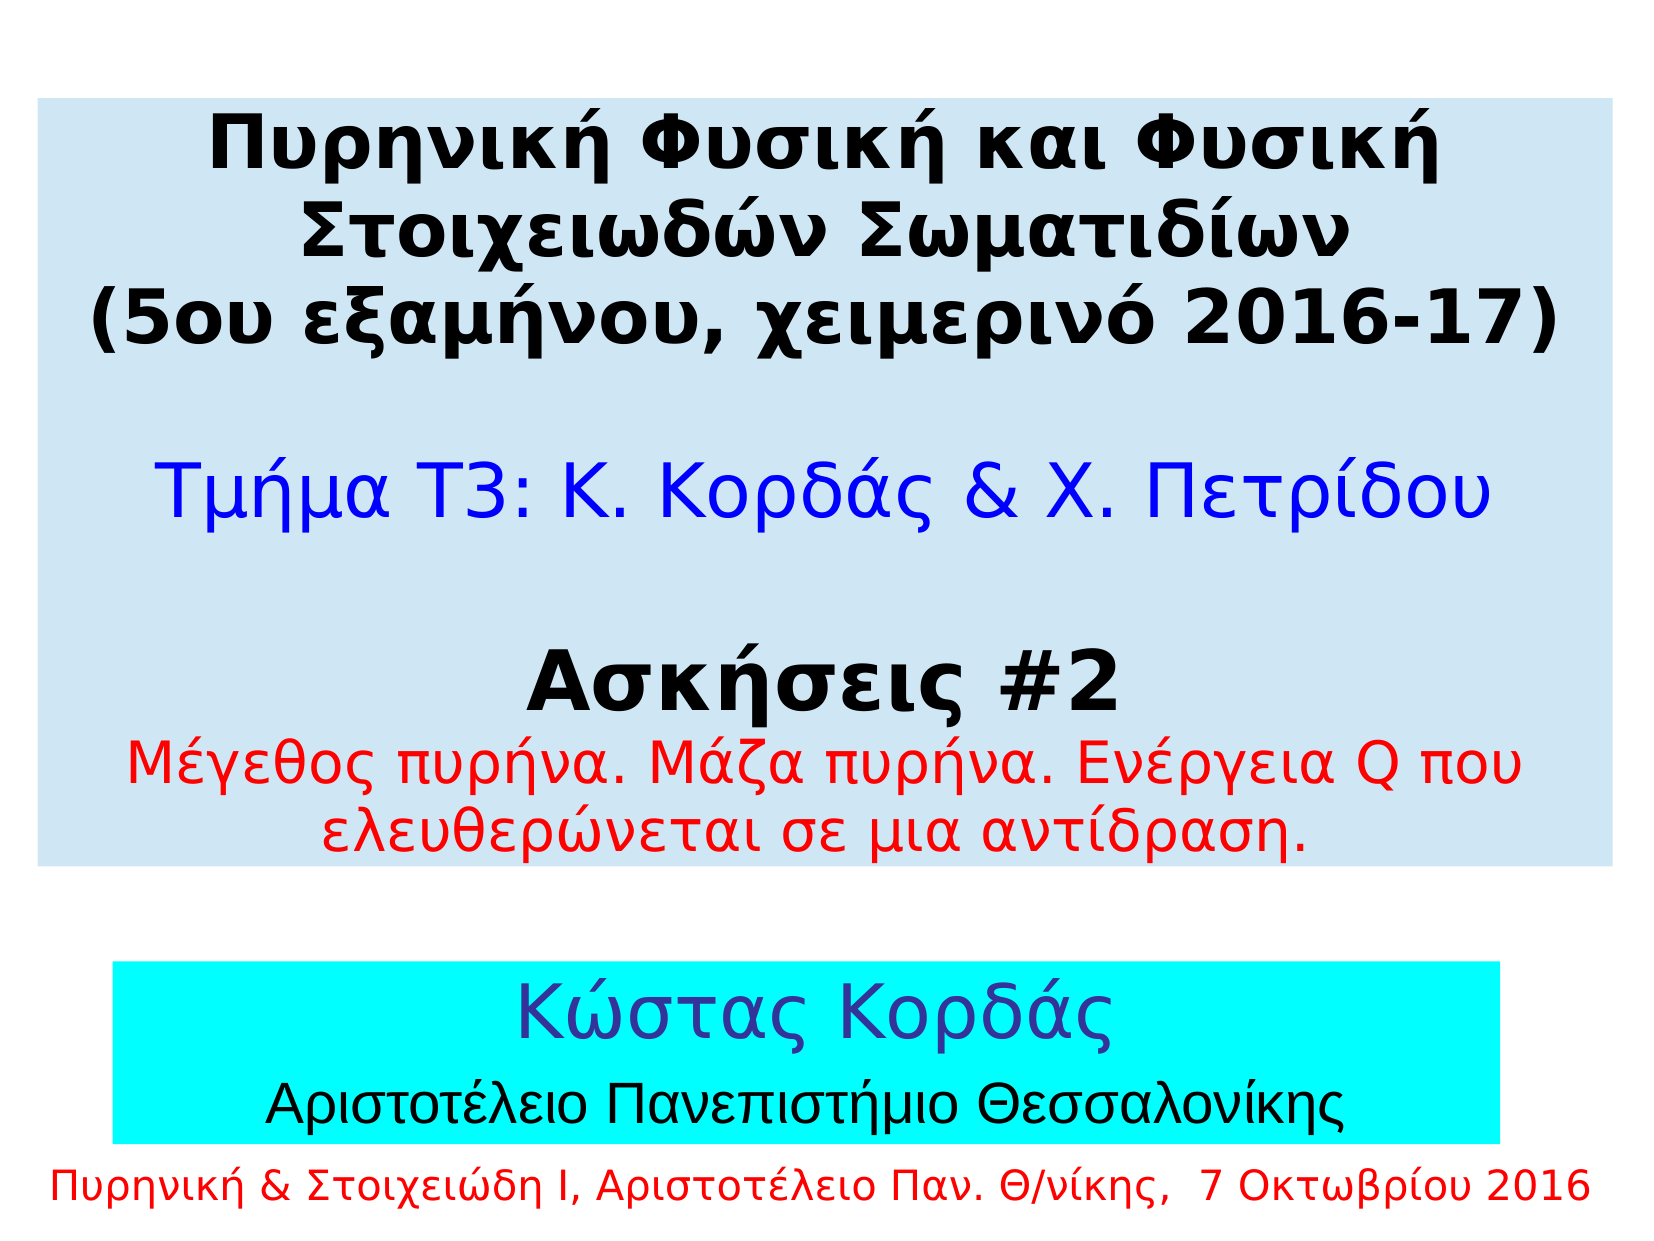

# Πυρηνική Φυσική και Φυσική Στοιχειωδών Σωματιδίων (5ου εξαμήνου, χειμερινό 2016-17) Τμήμα T3: Κ. Κορδάς & X. Πετρίδου Ασκήσεις #2 Μέγεθος πυρήνα. Μάζα πυρήνα. Ενέργεια Q που ελευθερώνεται σε μια αντίδραση.
 Κώστας Κορδάς
Αριστοτέλειο Πανεπιστήμιο Θεσσαλονίκης
Πυρηνική & Στοιχειώδη Ι, Αριστοτέλειο Παν. Θ/νίκης, 7 Οκτωβρίου 2016